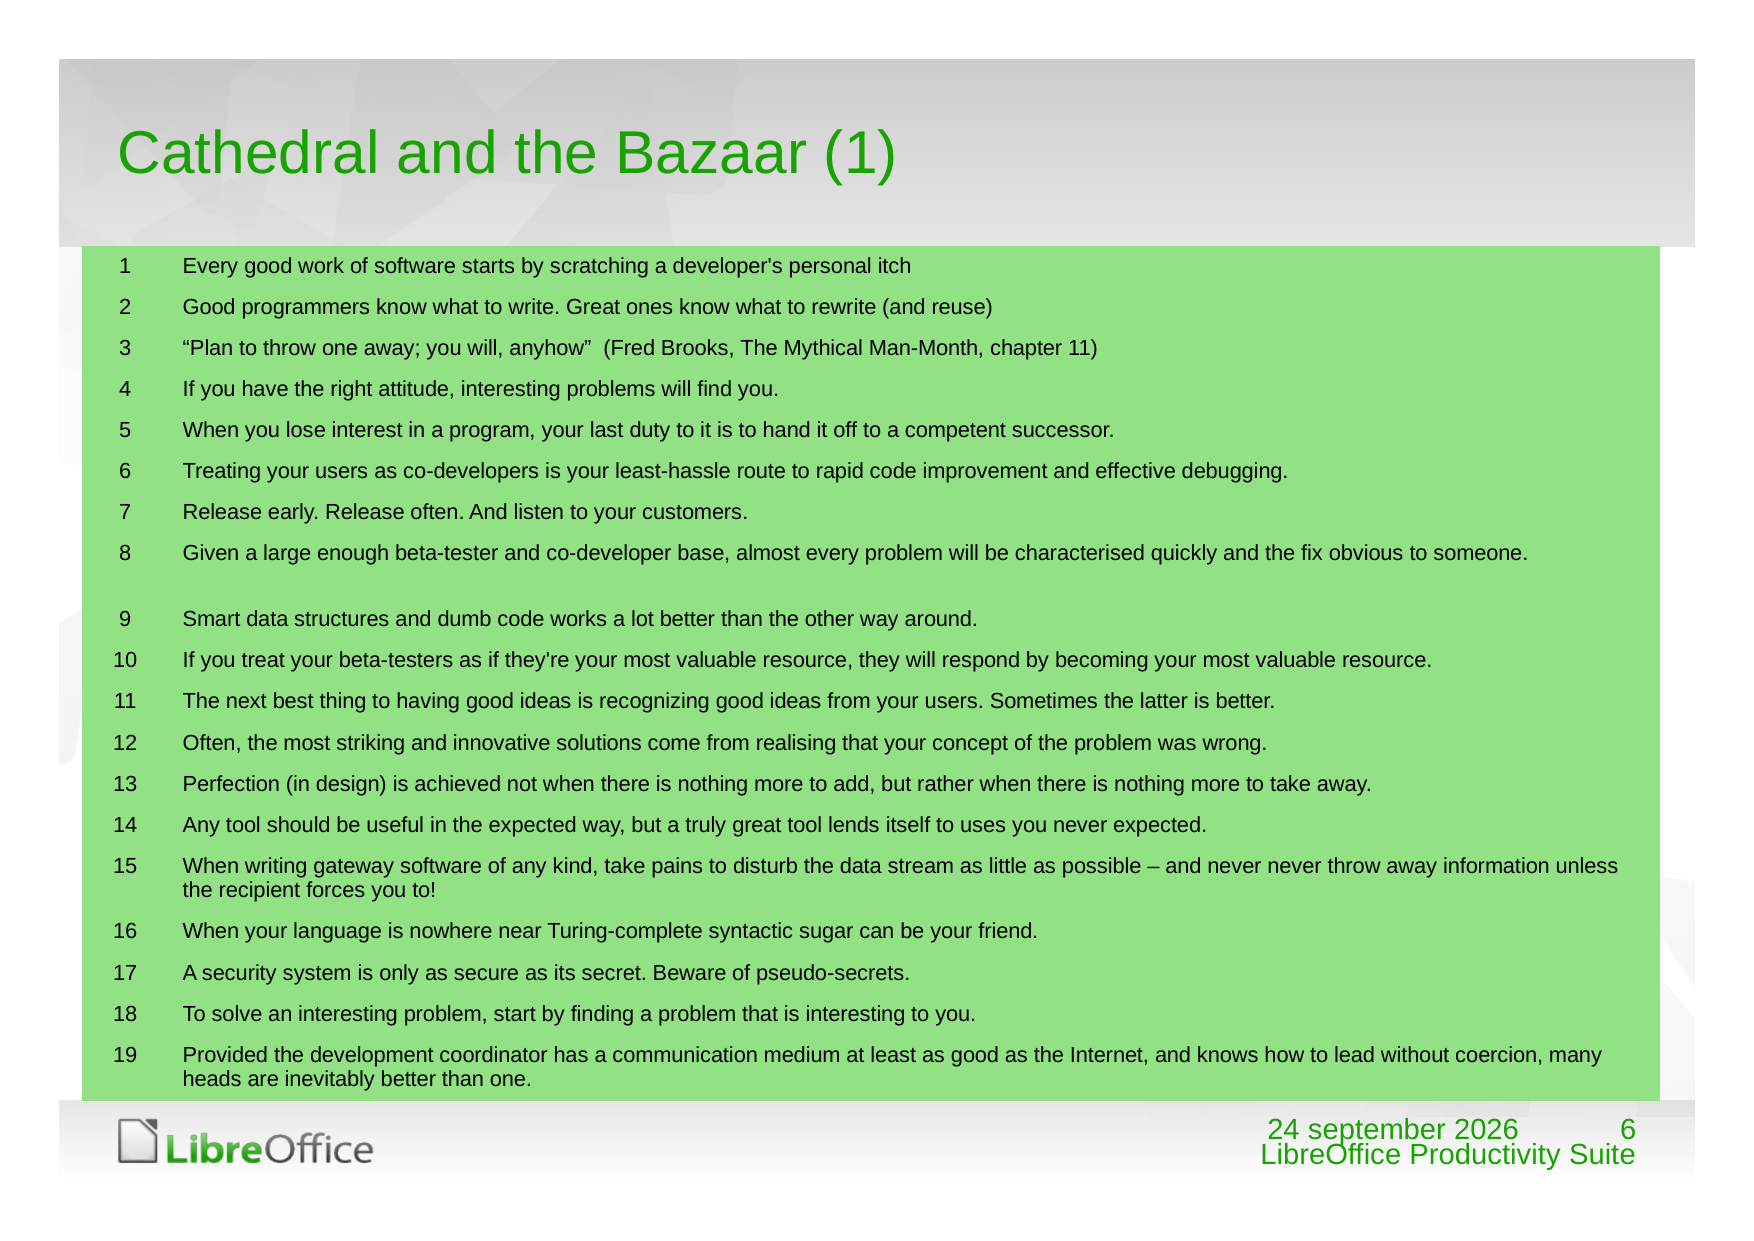

# Cathedral and the Bazaar (1)
| 1 | Every good work of software starts by scratching a developer's personal itch |
| --- | --- |
| 2 | Good programmers know what to write. Great ones know what to rewrite (and reuse) |
| 3 | “Plan to throw one away; you will, anyhow” (Fred Brooks, The Mythical Man-Month, chapter 11) |
| 4 | If you have the right attitude, interesting problems will find you. |
| 5 | When you lose interest in a program, your last duty to it is to hand it off to a competent successor. |
| 6 | Treating your users as co-developers is your least-hassle route to rapid code improvement and effective debugging. |
| 7 | Release early. Release often. And listen to your customers. |
| 8 | Given a large enough beta-tester and co-developer base, almost every problem will be characterised quickly and the fix obvious to someone. |
| 9 | Smart data structures and dumb code works a lot better than the other way around. |
| 10 | If you treat your beta-testers as if they're your most valuable resource, they will respond by becoming your most valuable resource. |
| 11 | The next best thing to having good ideas is recognizing good ideas from your users. Sometimes the latter is better. |
| 12 | Often, the most striking and innovative solutions come from realising that your concept of the problem was wrong. |
| 13 | Perfection (in design) is achieved not when there is nothing more to add, but rather when there is nothing more to take away. |
| 14 | Any tool should be useful in the expected way, but a truly great tool lends itself to uses you never expected. |
| 15 | When writing gateway software of any kind, take pains to disturb the data stream as little as possible – and never never throw away information unless the recipient forces you to! |
| 16 | When your language is nowhere near Turing-complete syntactic sugar can be your friend. |
| 17 | A security system is only as secure as its secret. Beware of pseudo-secrets. |
| 18 | To solve an interesting problem, start by finding a problem that is interesting to you. |
| 19 | Provided the development coordinator has a communication medium at least as good as the Internet, and knows how to lead without coercion, many heads are inevitably better than one. |
6
LibreOffice Productivity Suite